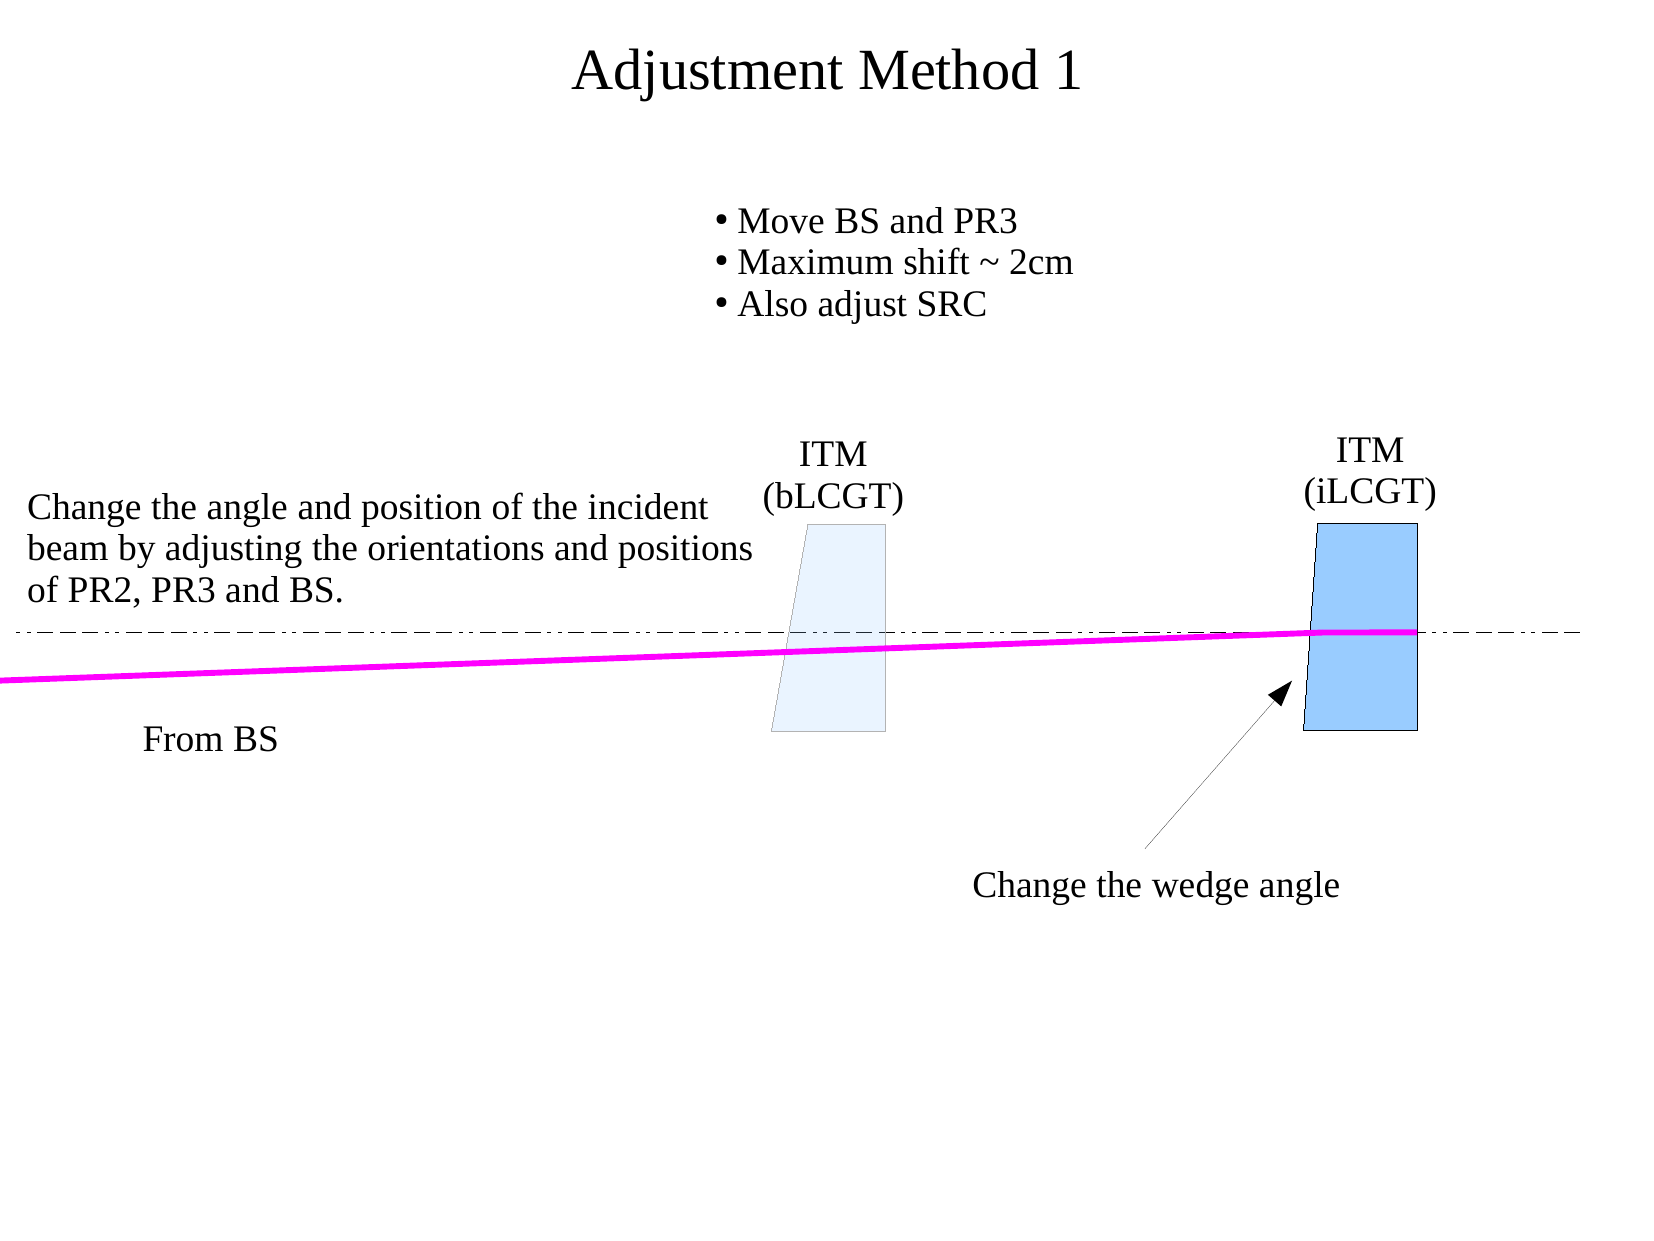

Adjustment Method 1
 Move BS and PR3
 Maximum shift ~ 2cm
 Also adjust SRC
ITM
(iLCGT)
ITM
(bLCGT)
Change the angle and position of the incident
beam by adjusting the orientations and positions
of PR2, PR3 and BS.
From BS
Change the wedge angle